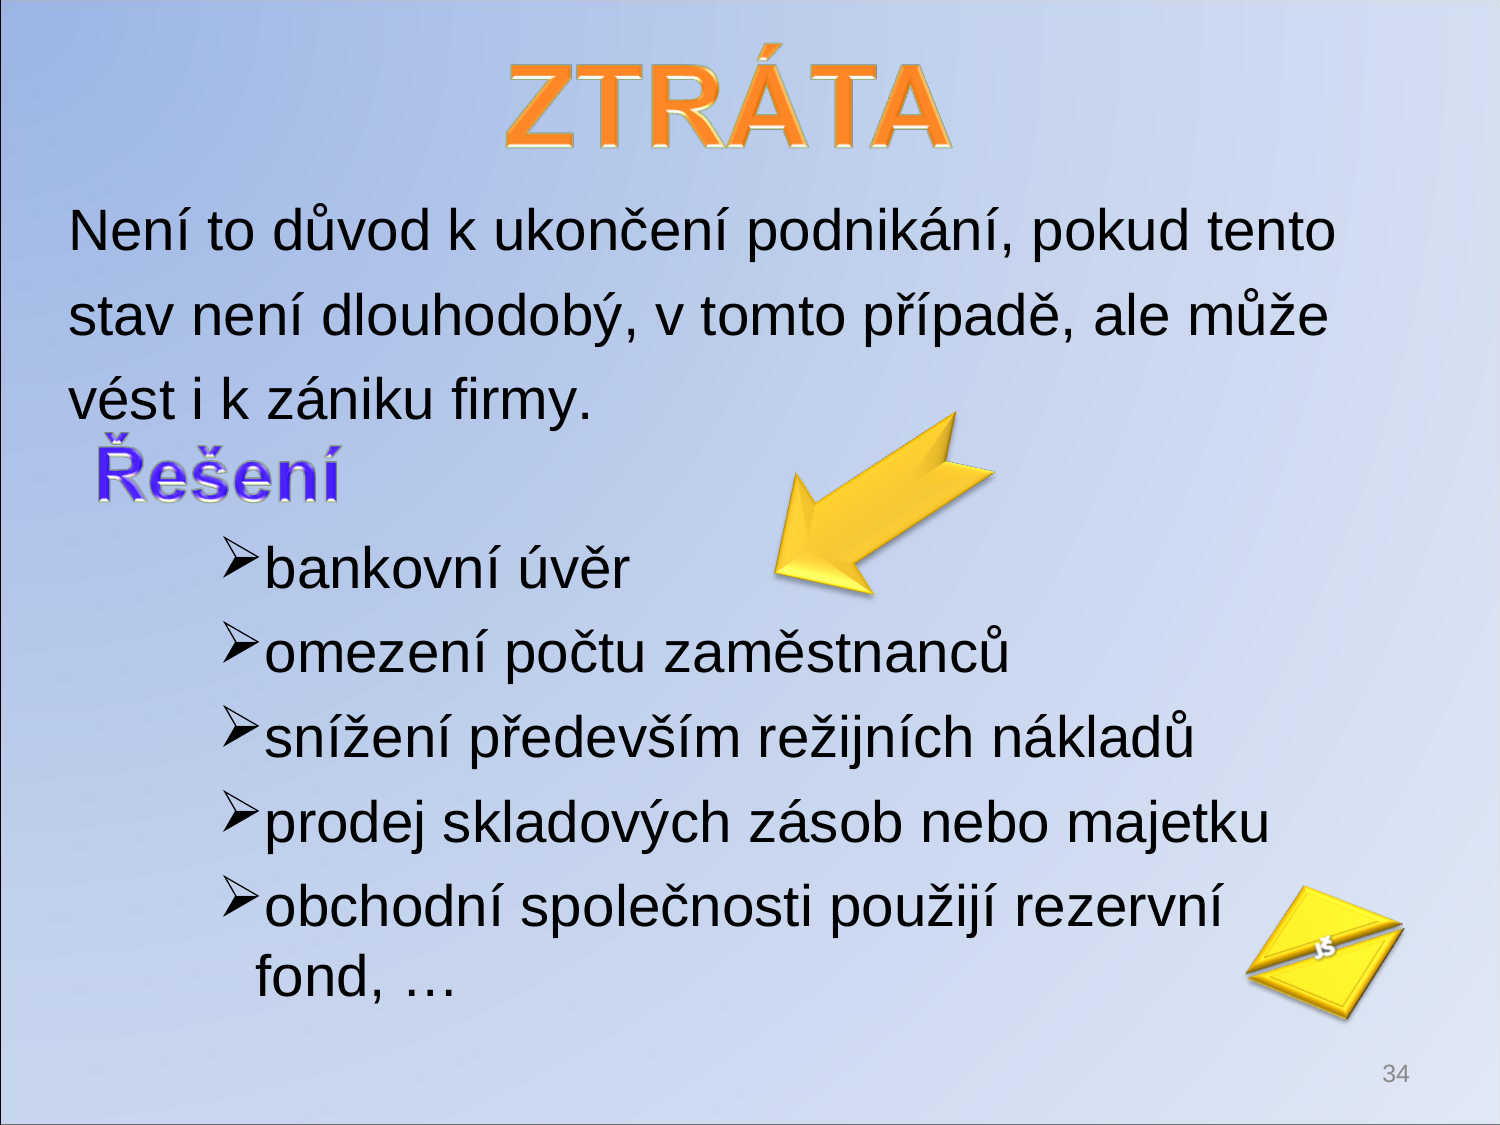

# Není to důvod k ukončení podnikání, pokud tento
stav není dlouhodobý, v tomto případě, ale může
vést i k zániku firmy.
bankovní úvěr
omezení počtu zaměstnanců
snížení především režijních nákladů
prodej skladových zásob nebo majetku
obchodní společnosti použijí rezervní
fond, …